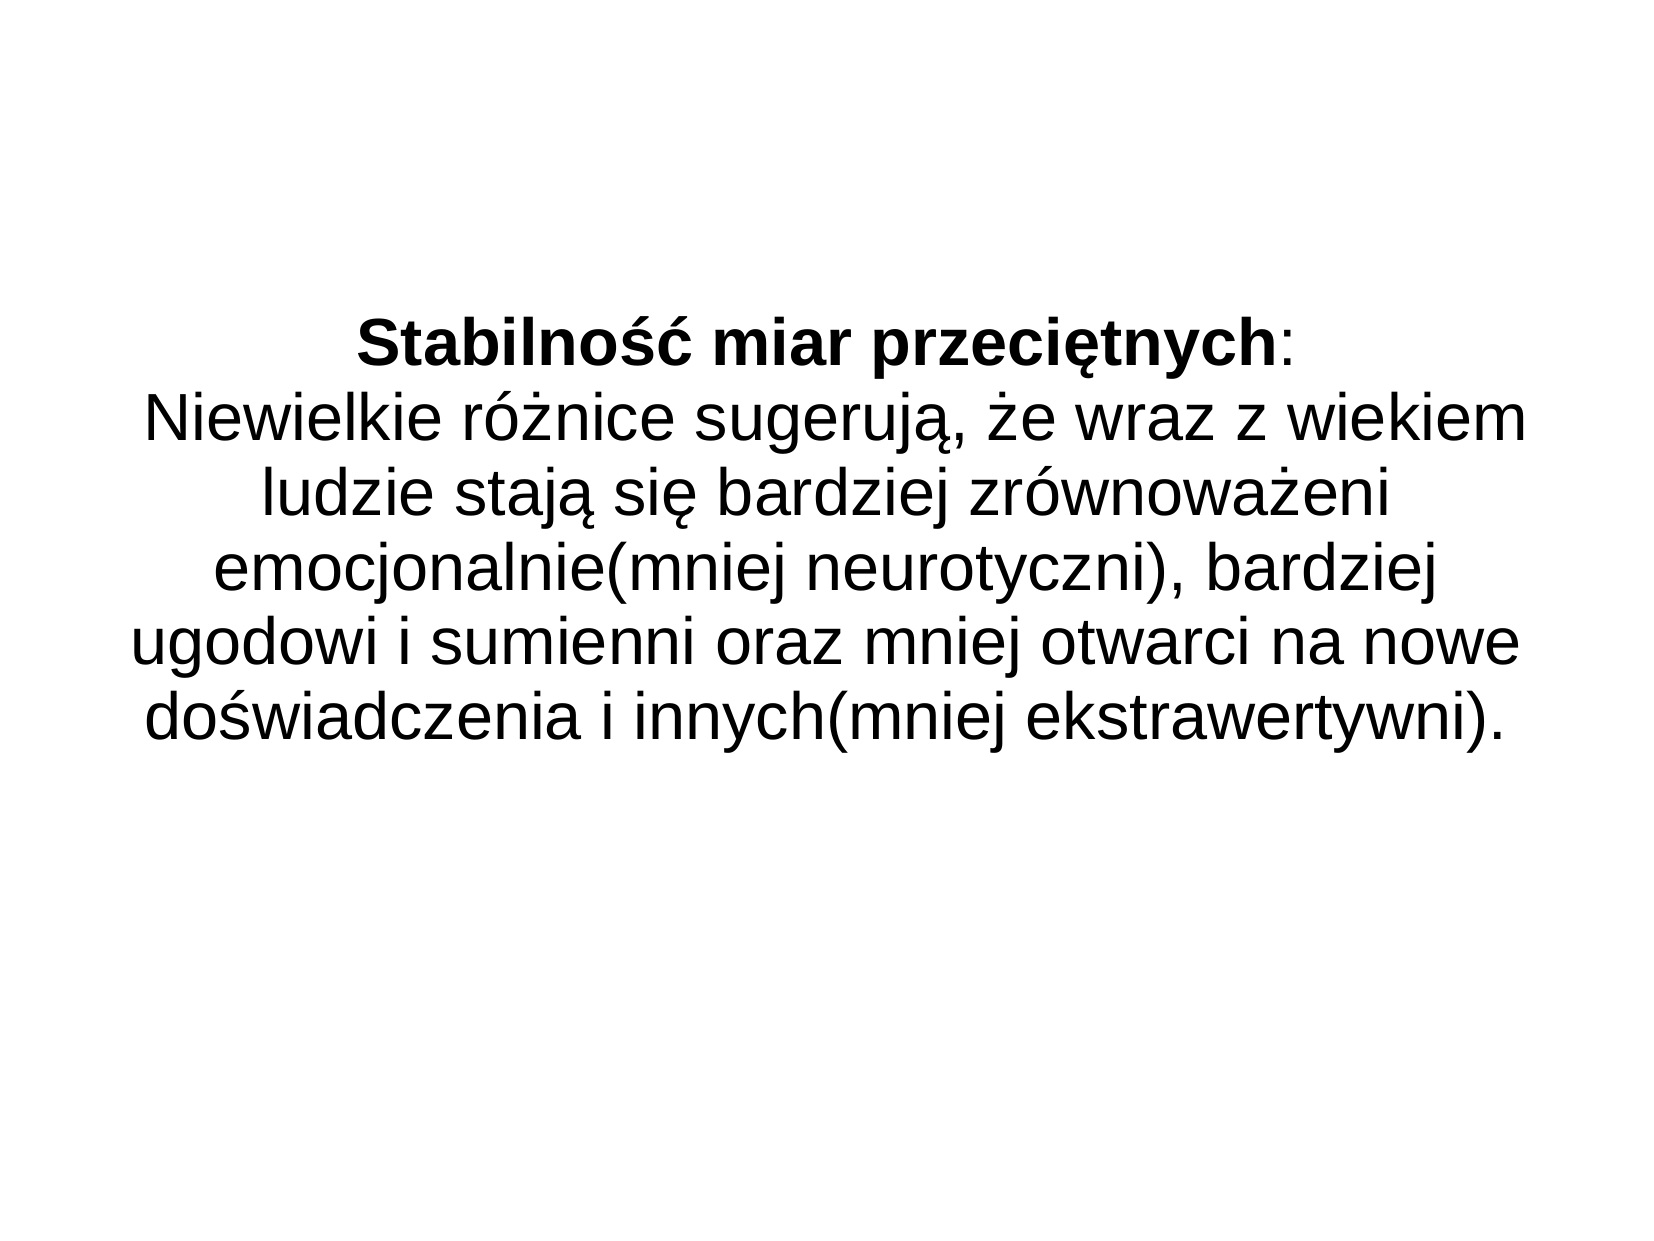

# Stabilność miar przeciętnych:
 Niewielkie różnice sugerują, że wraz z wiekiem ludzie stają się bardziej zrównoważeni emocjonalnie(mniej neurotyczni), bardziej ugodowi i sumienni oraz mniej otwarci na nowe doświadczenia i innych(mniej ekstrawertywni).